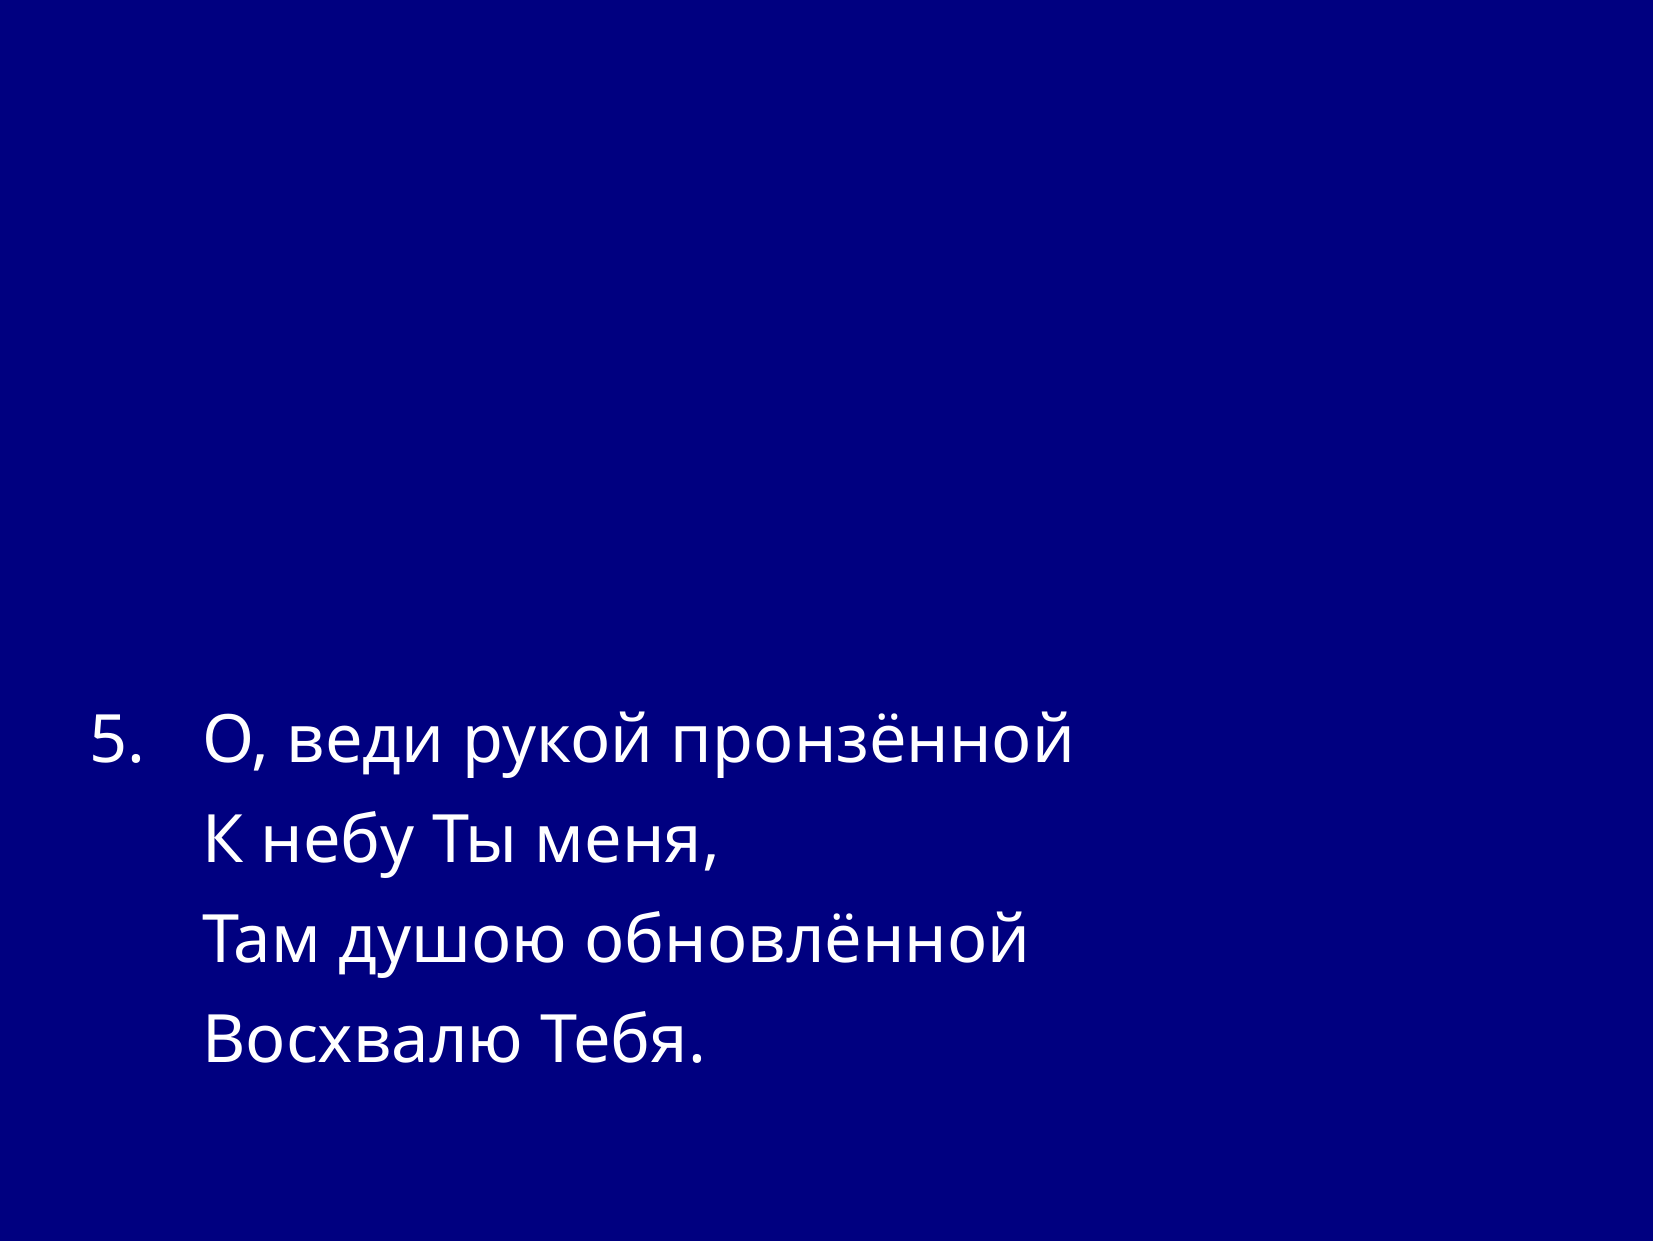

5.	О, веди рукой пронзённой
	К небу Ты меня,
	Там душою обновлённой
	Восхвалю Тебя.